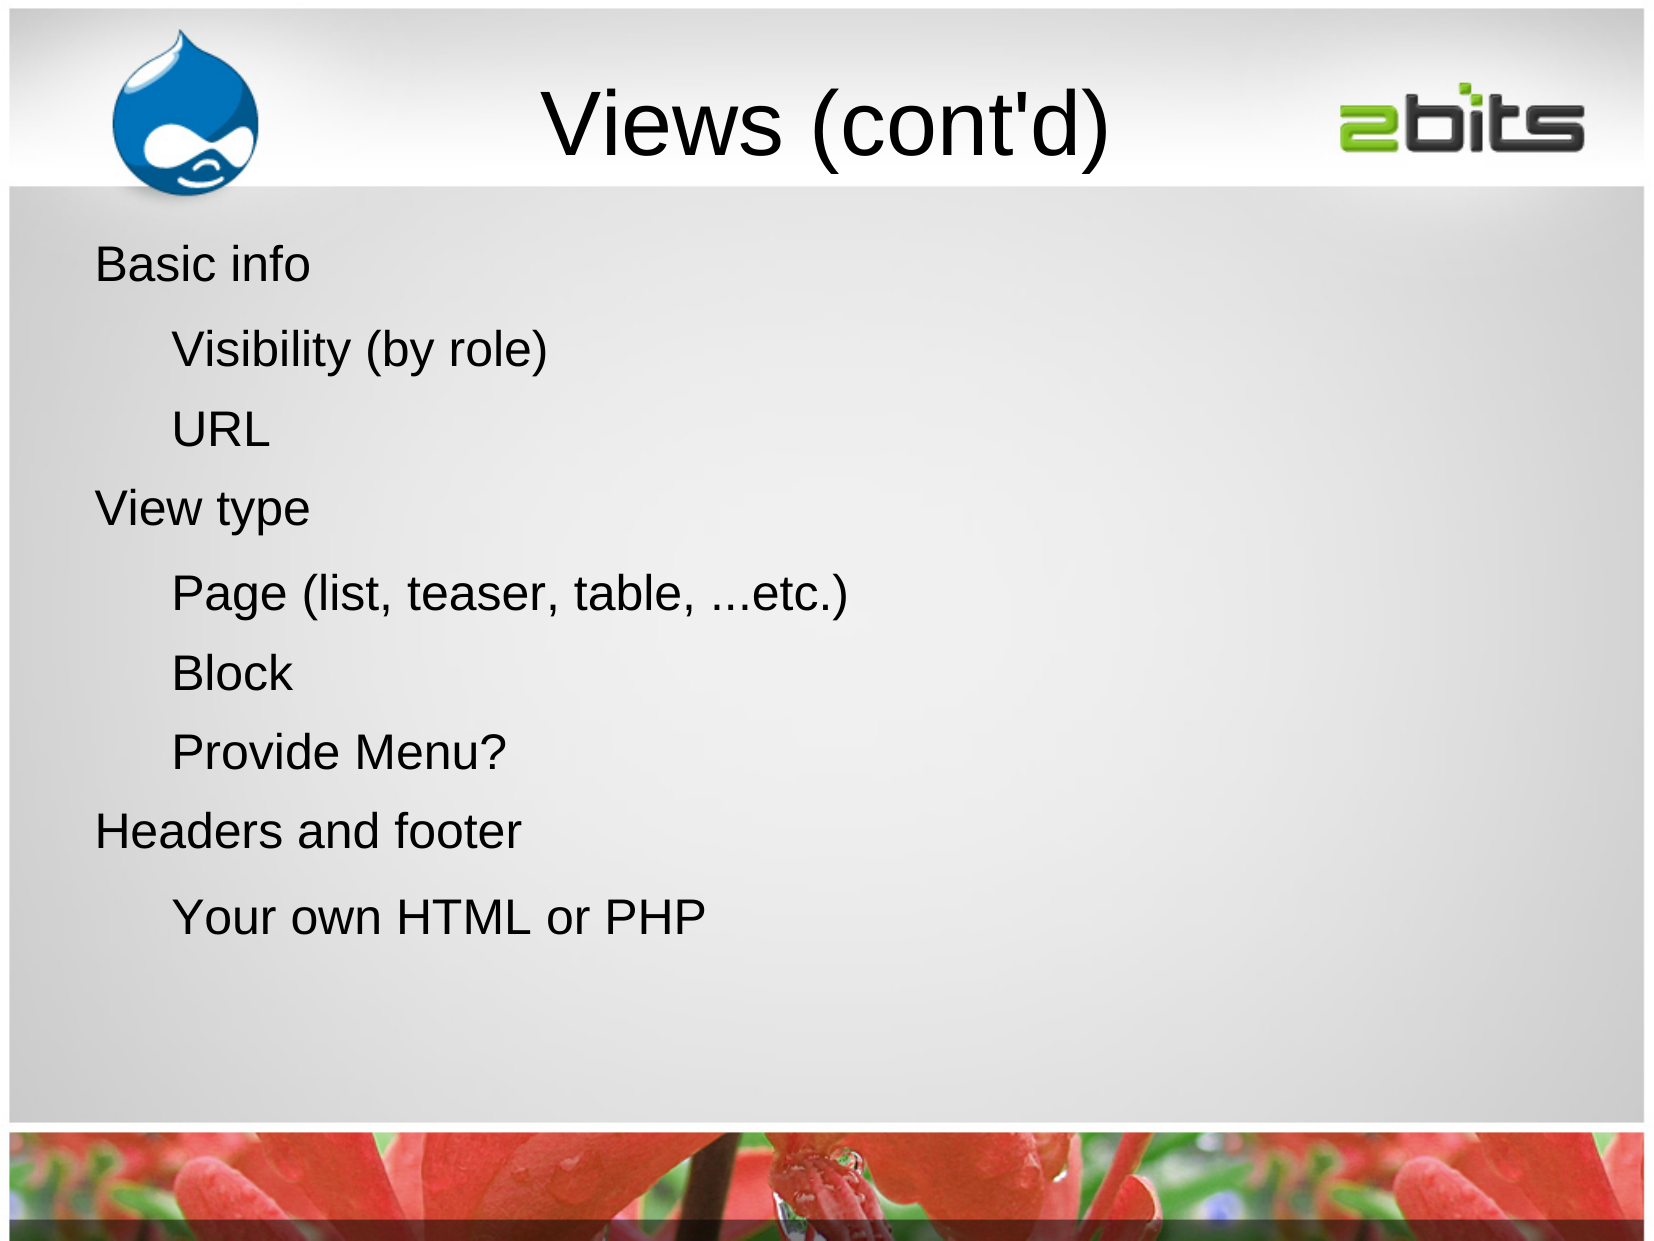

# Views (cont'd)
Basic info
Visibility (by role)
URL
View type
Page (list, teaser, table, ...etc.)
Block
Provide Menu?
Headers and footer
Your own HTML or PHP